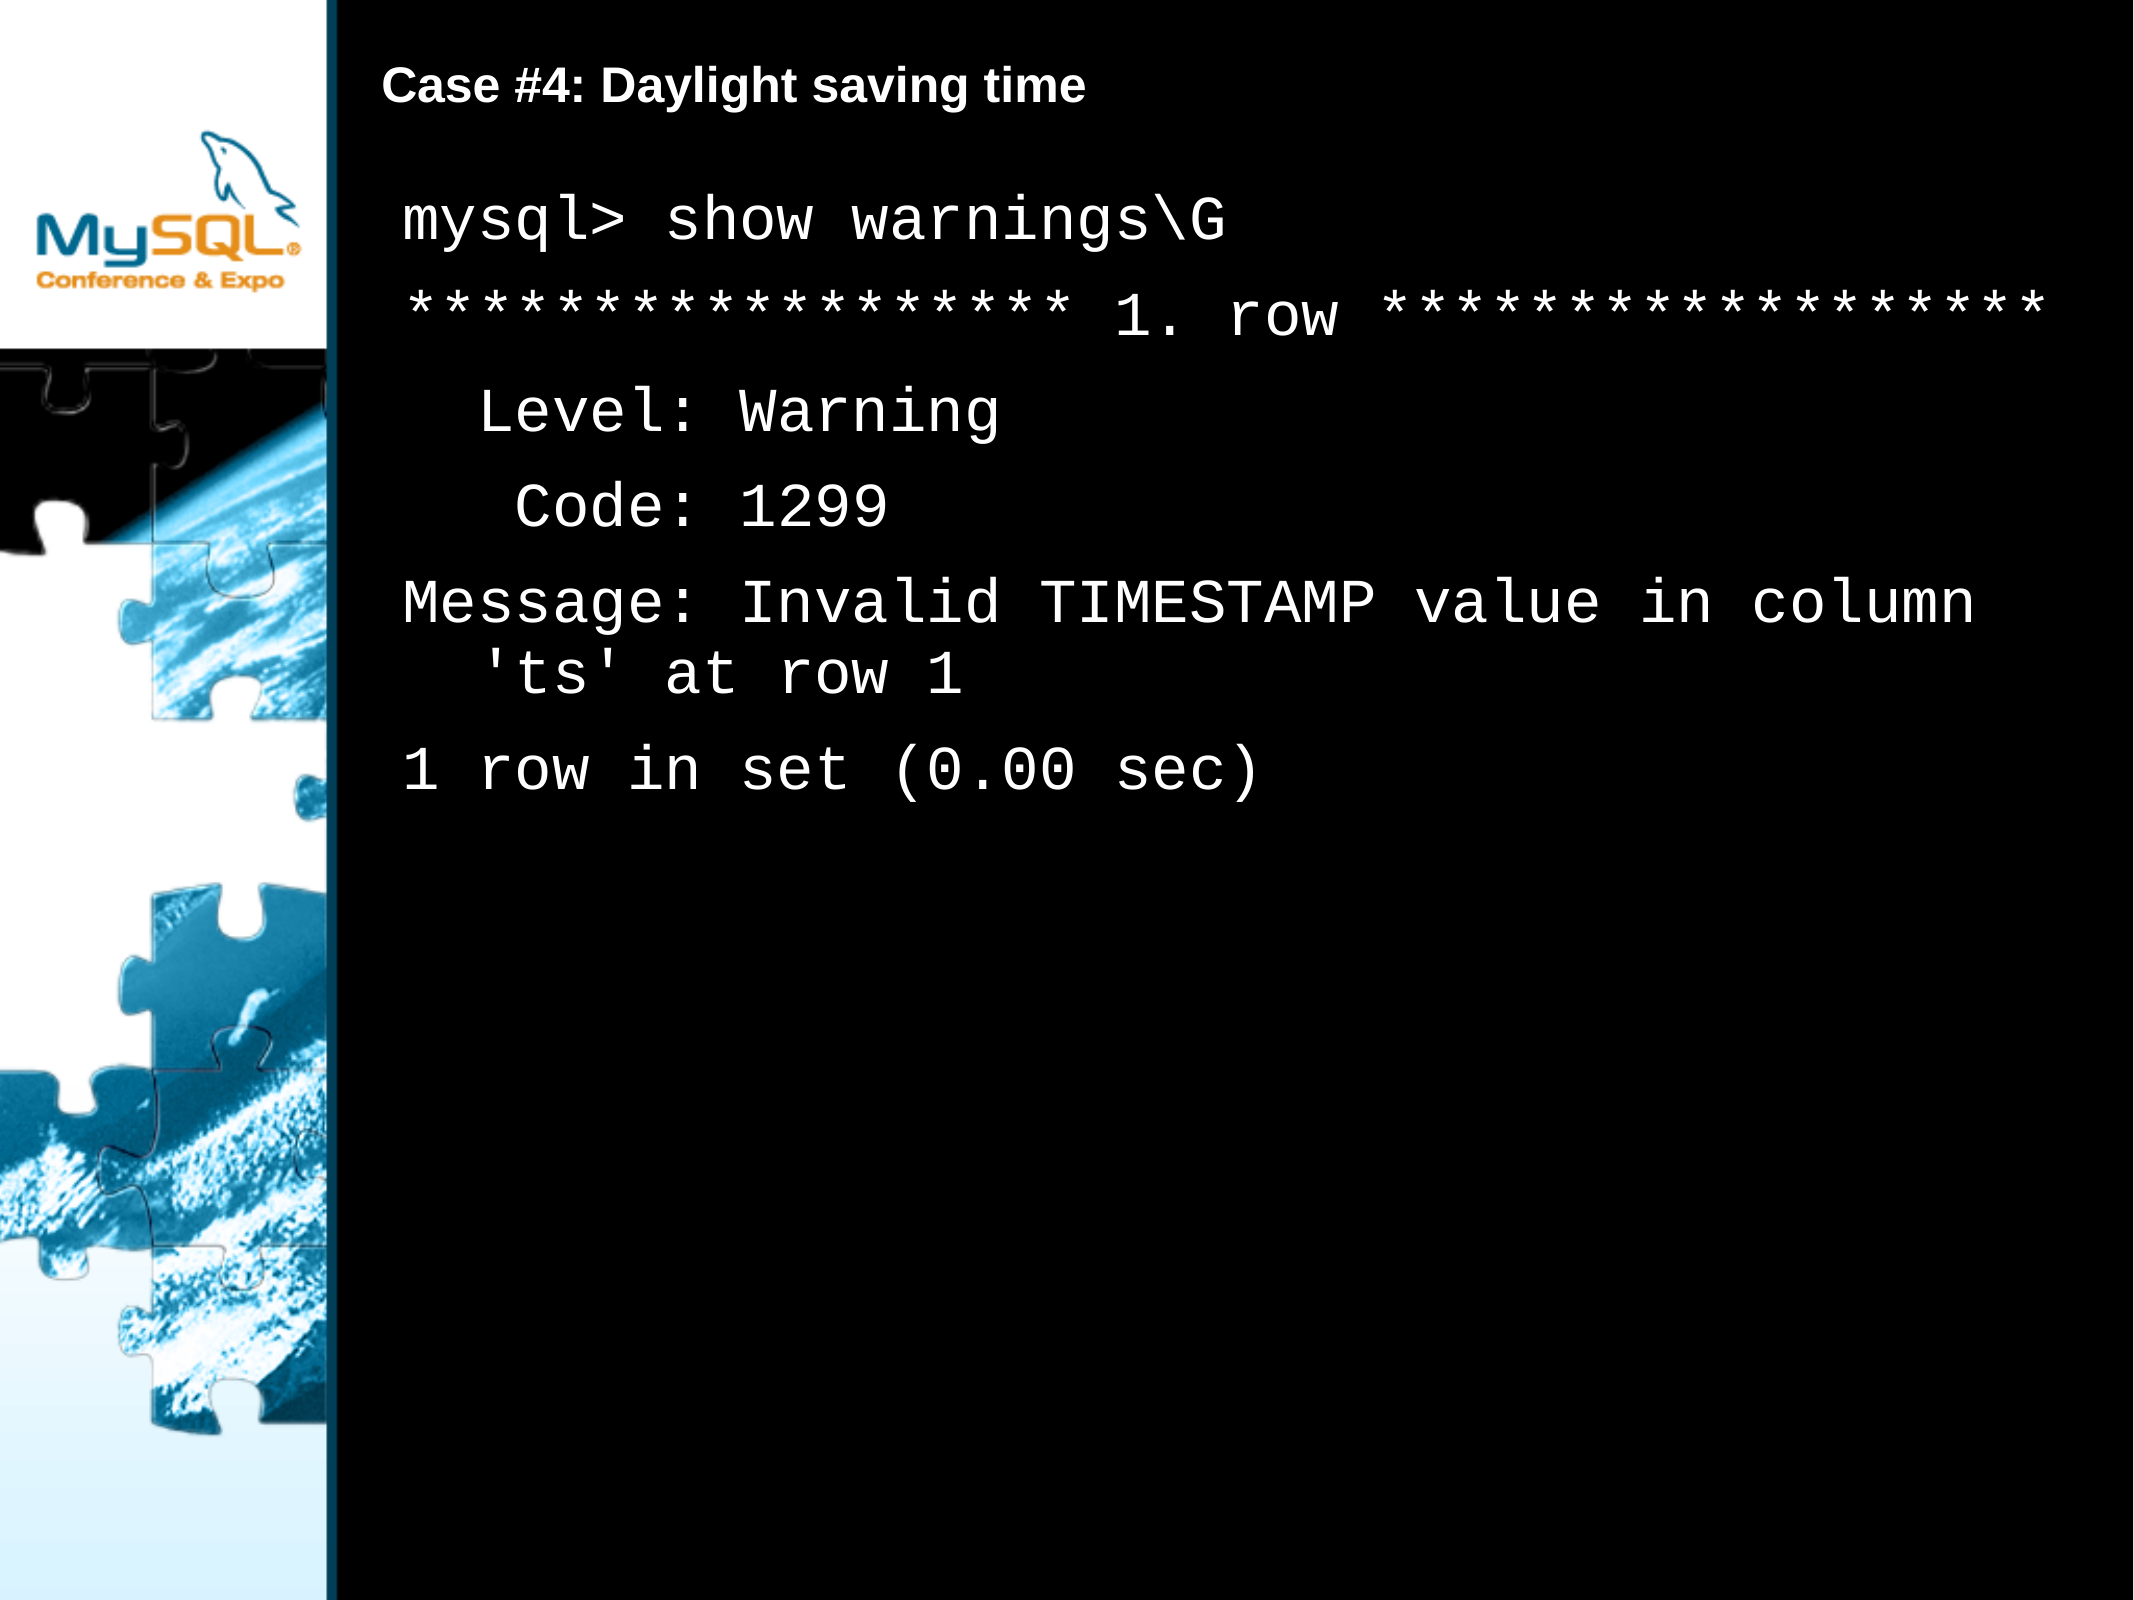

# Case #4: Daylight saving time
mysql> show warnings\G
****************** 1. row ******************
 Level: Warning
 Code: 1299
Message: Invalid TIMESTAMP value in column 'ts' at row 1
1 row in set (0.00 sec)